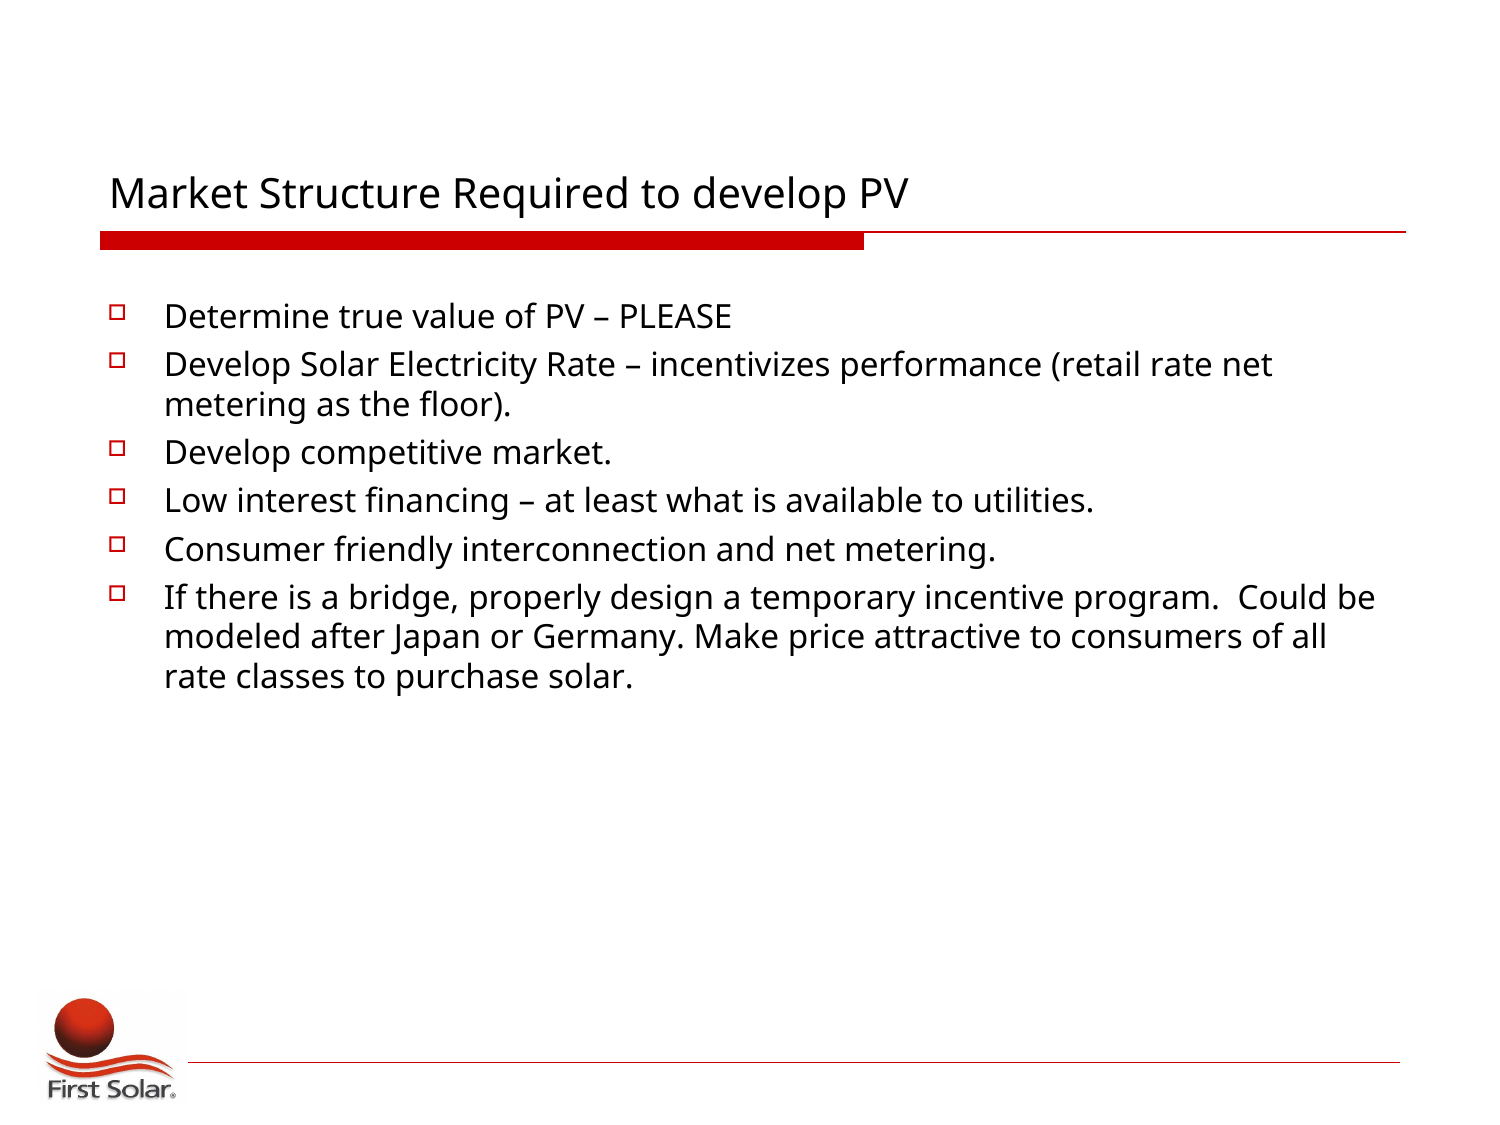

# Market Structure Required to develop PV
Determine true value of PV – PLEASE
Develop Solar Electricity Rate – incentivizes performance (retail rate net metering as the floor).
Develop competitive market.
Low interest financing – at least what is available to utilities.
Consumer friendly interconnection and net metering.
If there is a bridge, properly design a temporary incentive program. Could be modeled after Japan or Germany. Make price attractive to consumers of all rate classes to purchase solar.